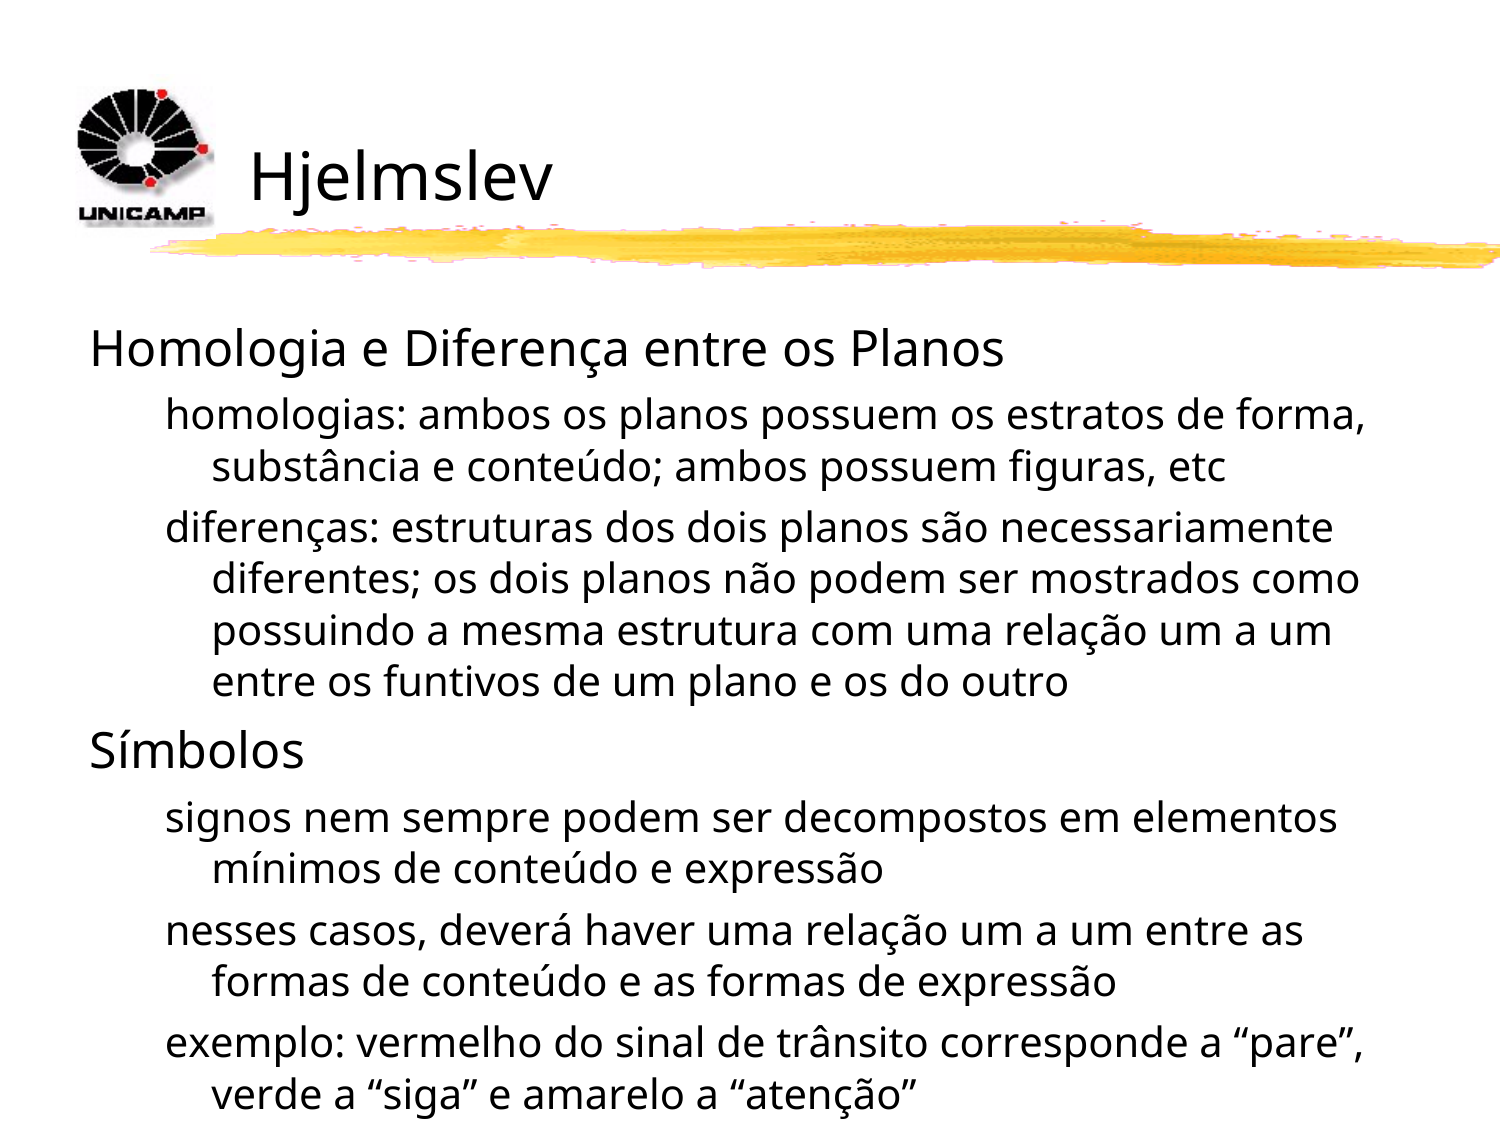

# Hjelmslev
Homologia e Diferença entre os Planos
homologias: ambos os planos possuem os estratos de forma, substância e conteúdo; ambos possuem figuras, etc
diferenças: estruturas dos dois planos são necessariamente diferentes; os dois planos não podem ser mostrados como possuindo a mesma estrutura com uma relação um a um entre os funtivos de um plano e os do outro
Símbolos
signos nem sempre podem ser decompostos em elementos mínimos de conteúdo e expressão
nesses casos, deverá haver uma relação um a um entre as formas de conteúdo e as formas de expressão
exemplo: vermelho do sinal de trânsito corresponde a “pare”, verde a “siga” e amarelo a “atenção”